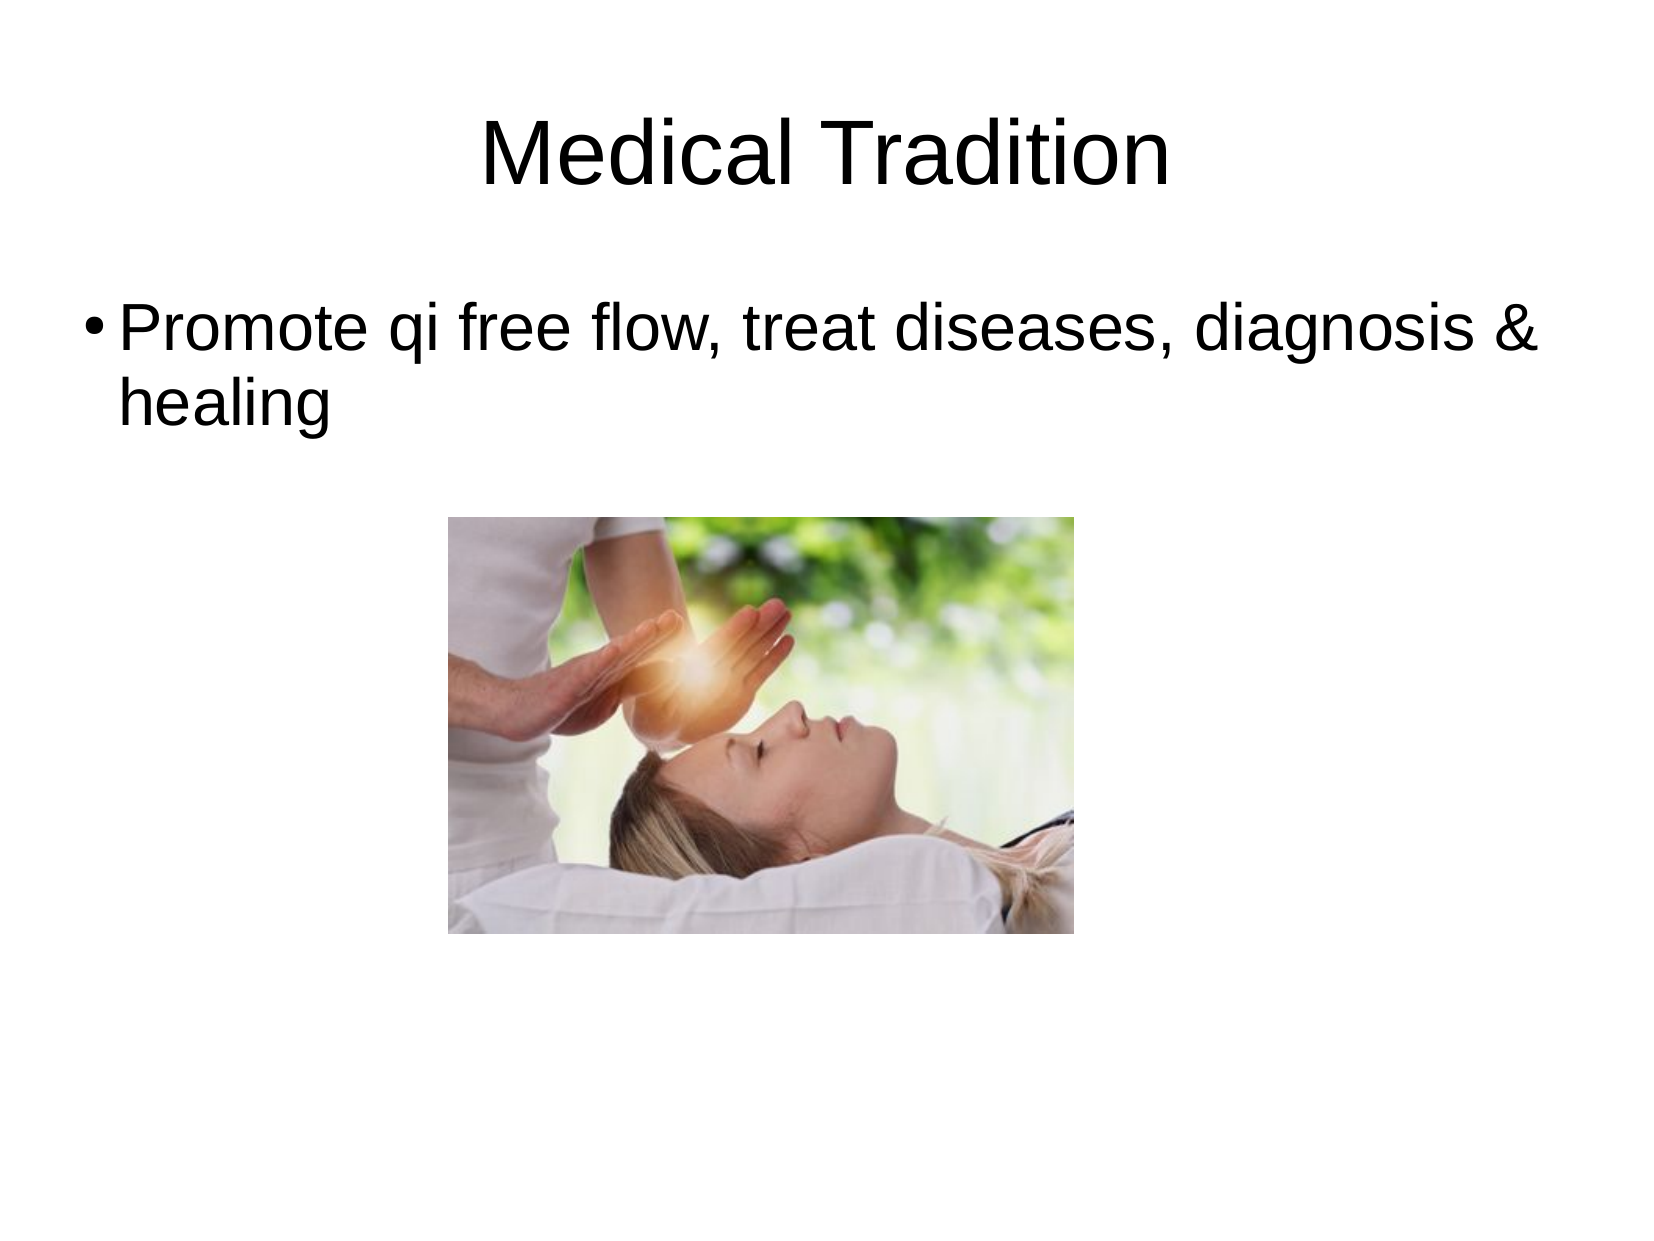

# Medical Tradition
Promote qi free flow, treat diseases, diagnosis & healing